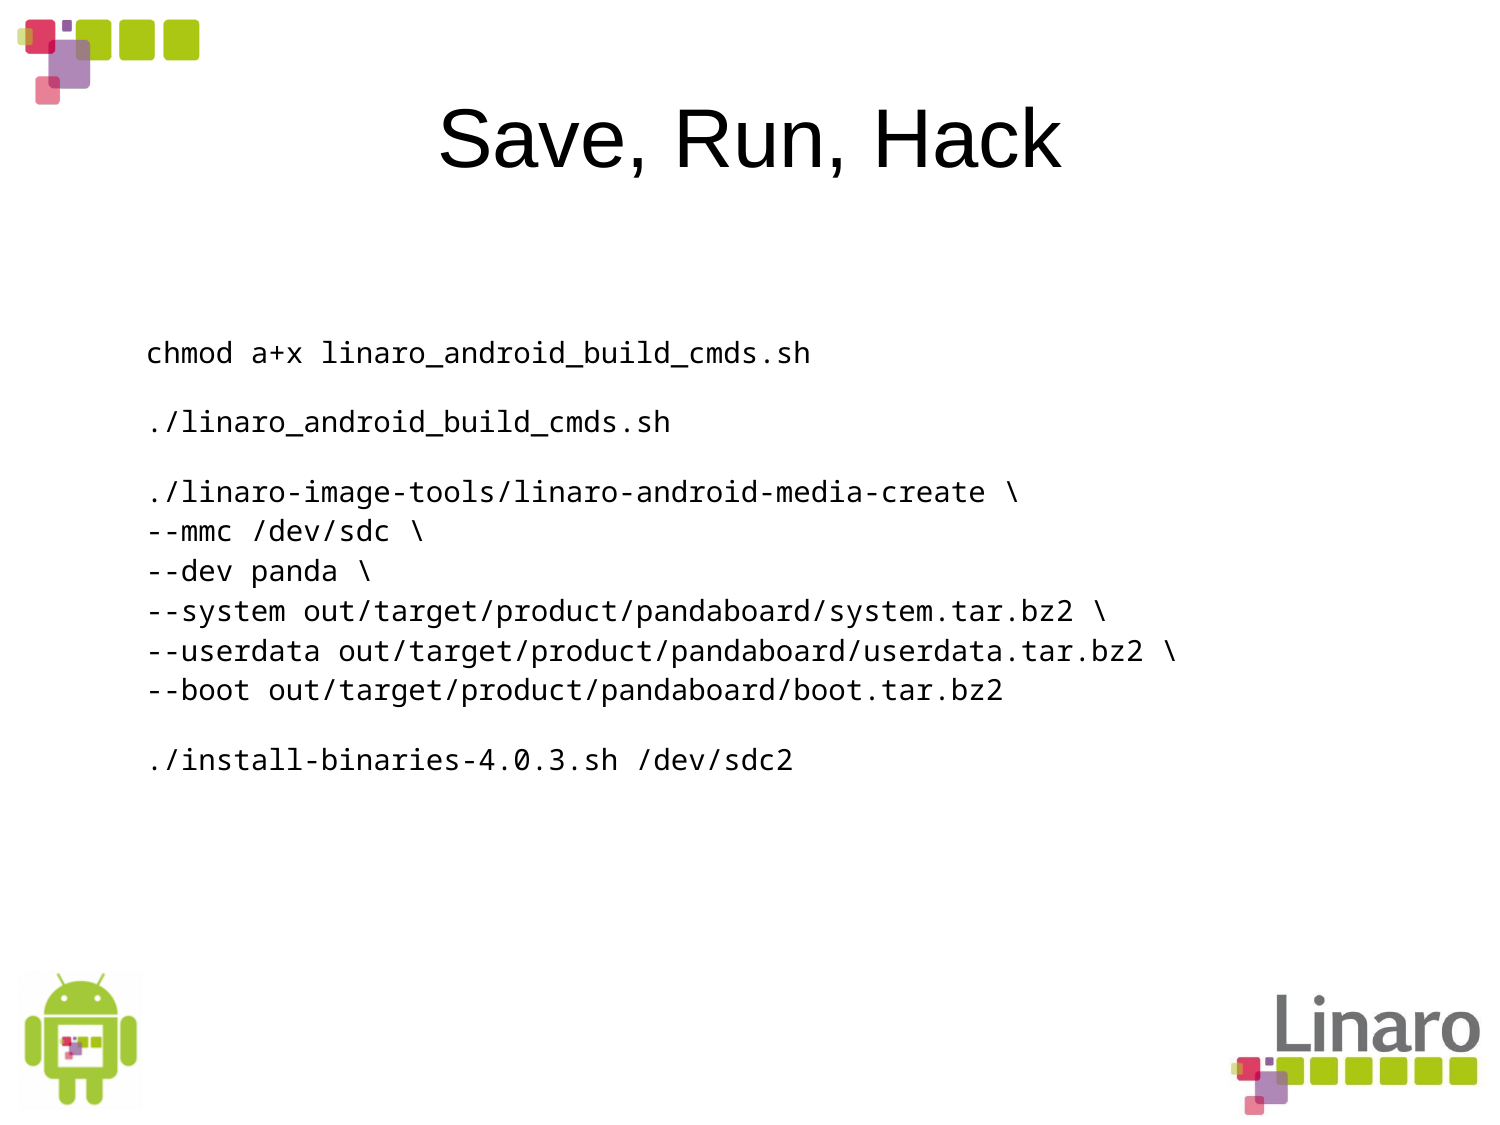

# Save, Run, Hack
chmod a+x linaro_android_build_cmds.sh
./linaro_android_build_cmds.sh
./linaro-image-tools/linaro-android-media-create \
--mmc /dev/sdc \
--dev panda \
--system out/target/product/pandaboard/system.tar.bz2 \
--userdata out/target/product/pandaboard/userdata.tar.bz2 \
--boot out/target/product/pandaboard/boot.tar.bz2
./install-binaries-4.0.3.sh /dev/sdc2